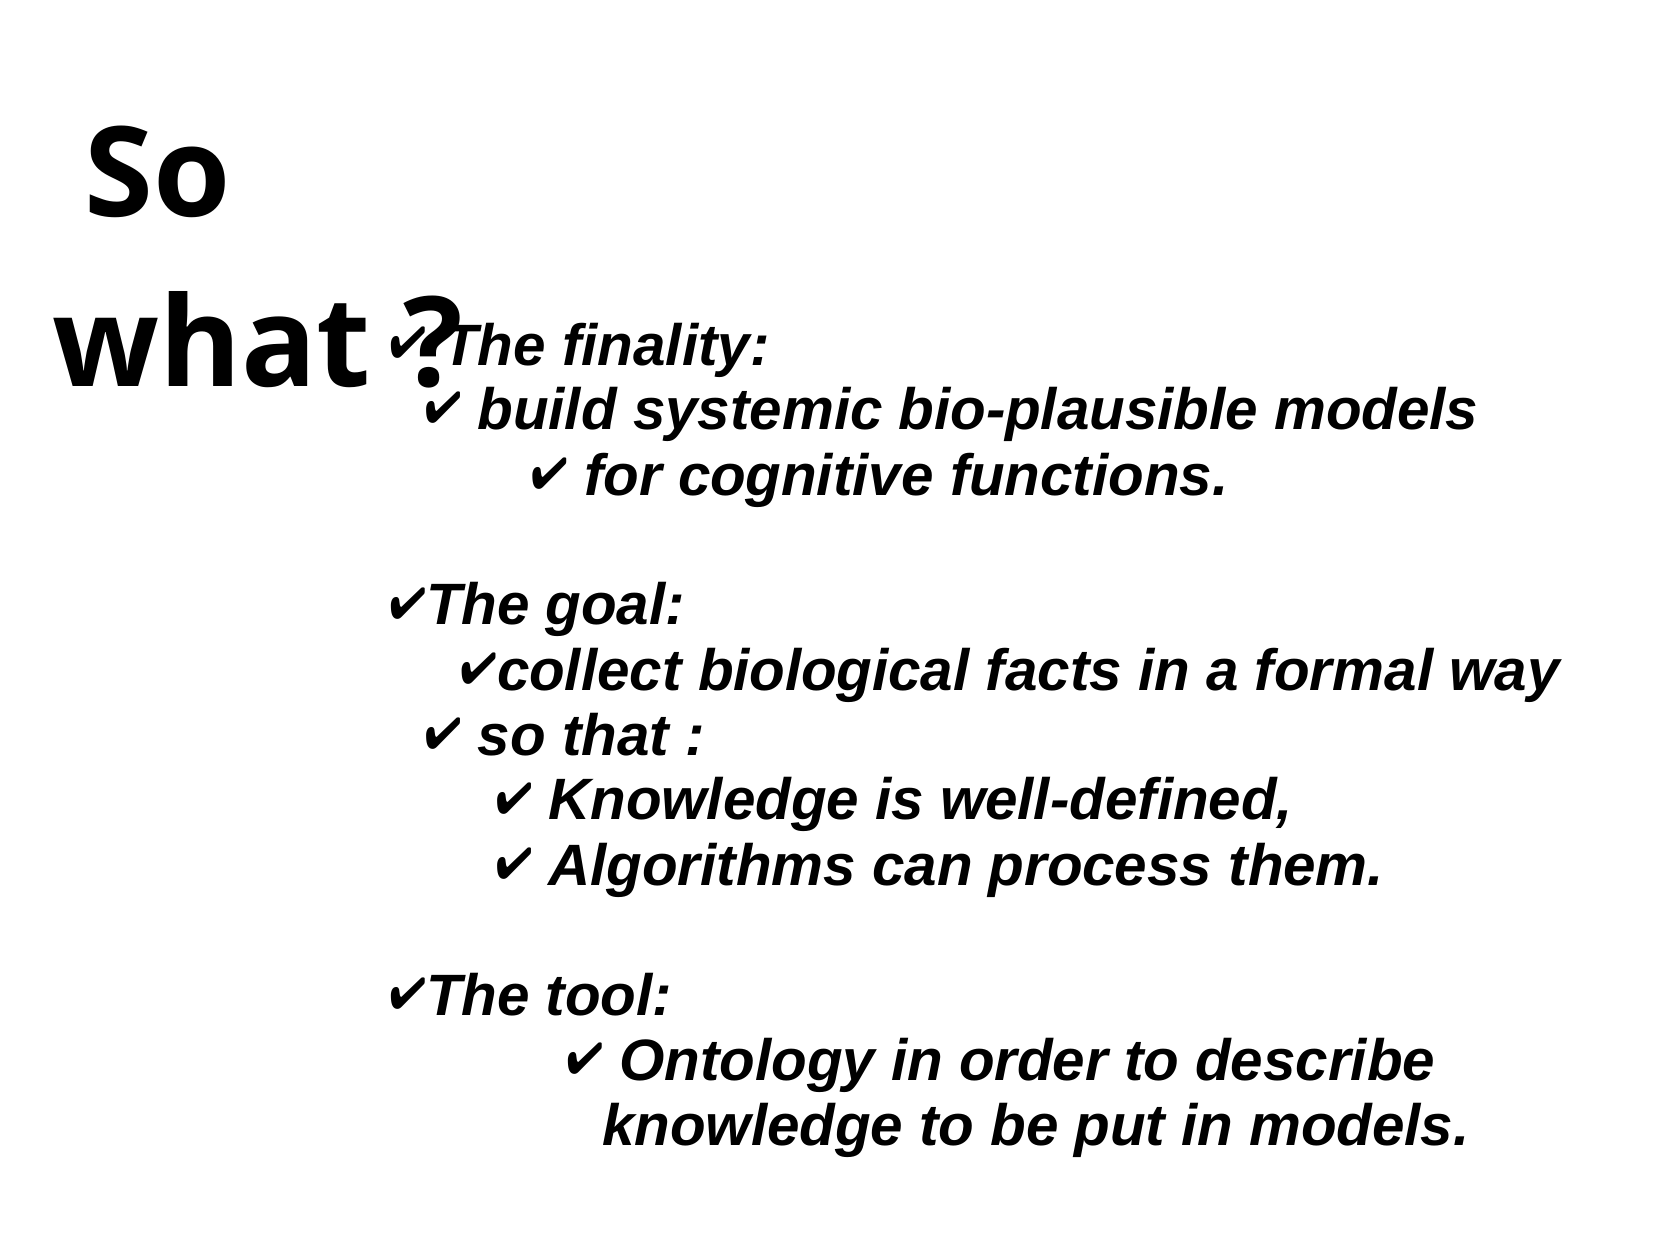

So what ?
 The finality:
 build systemic bio-plausible models
 for cognitive functions.
The goal:
collect biological facts in a formal way
 so that :
 Knowledge is well-defined,
 Algorithms can process them.
The tool:
 Ontology in order to describe
knowledge to be put in models.